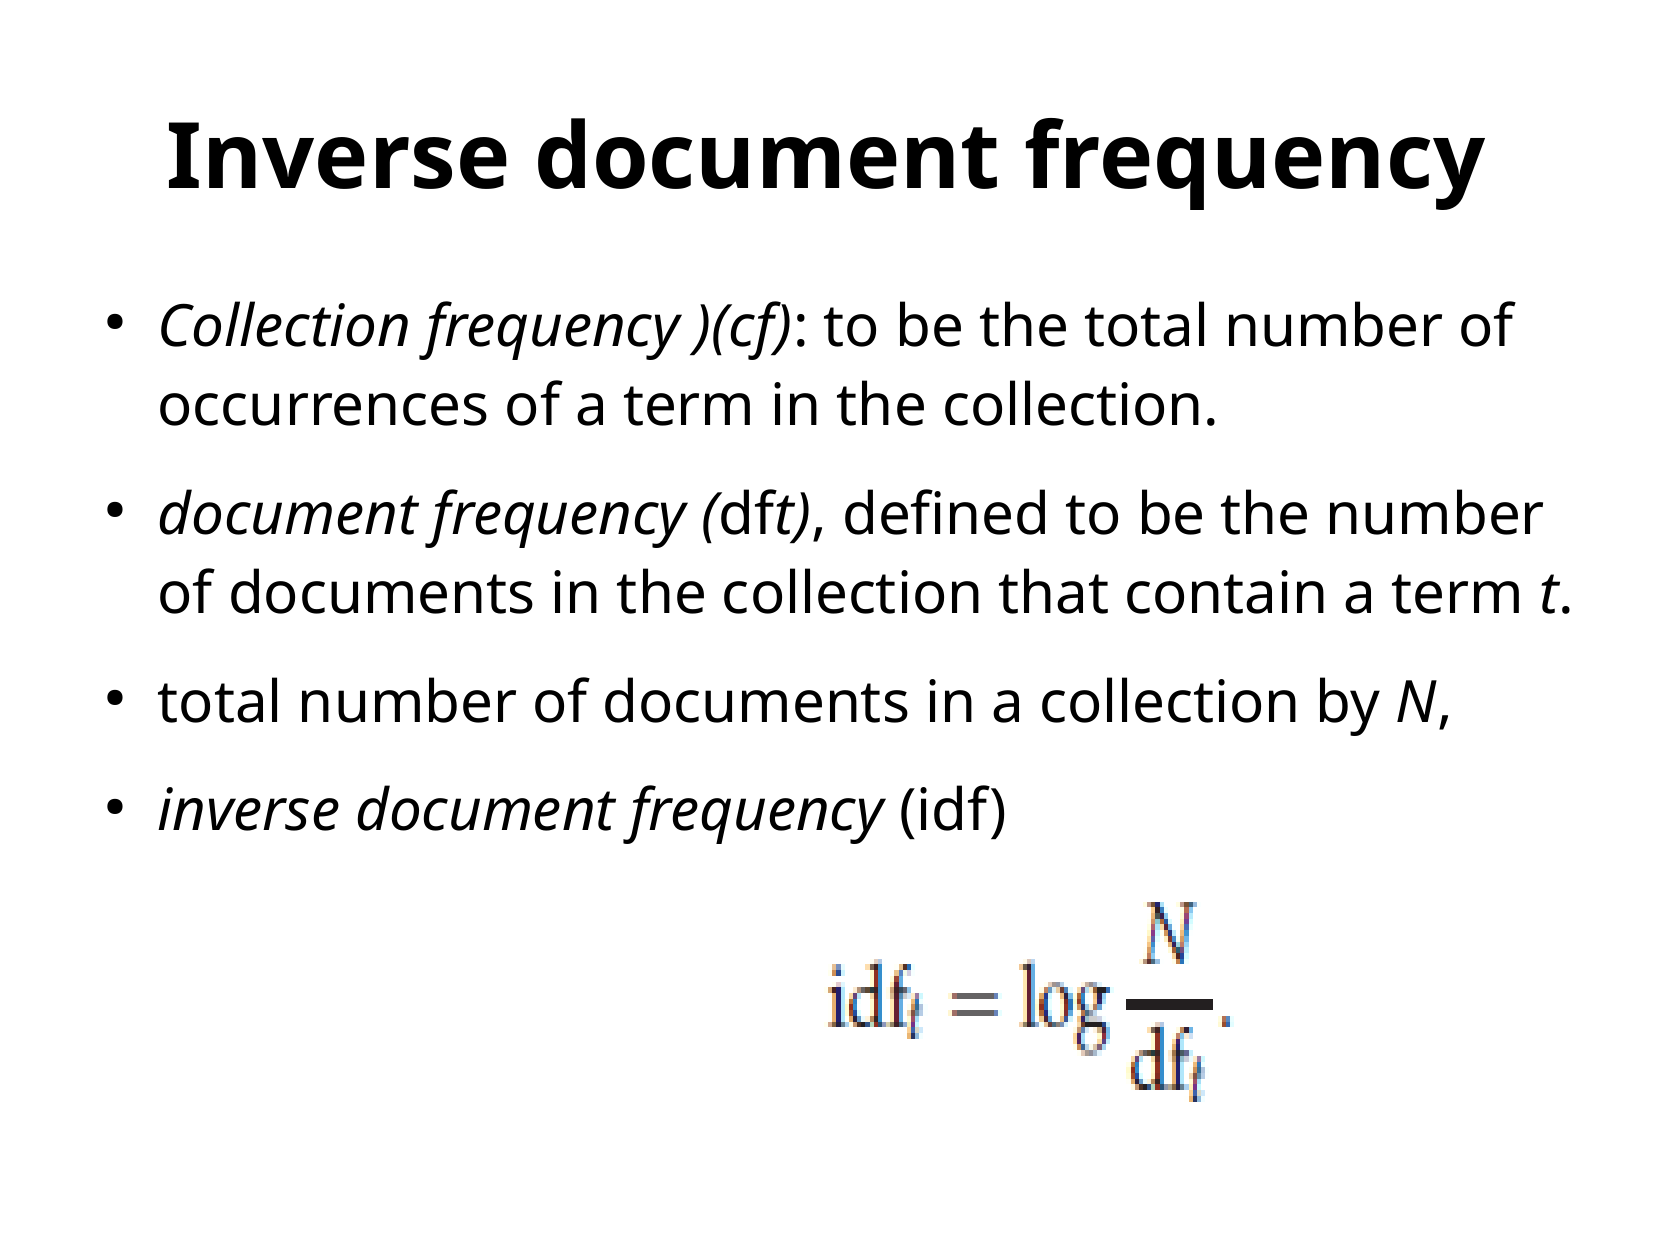

# Inverse document frequency
Collection frequency )(cf): to be the total number of occurrences of a term in the collection.
document frequency (dft), defined to be the number of documents in the collection that contain a term t.
total number of documents in a collection by N,
inverse document frequency (idf)